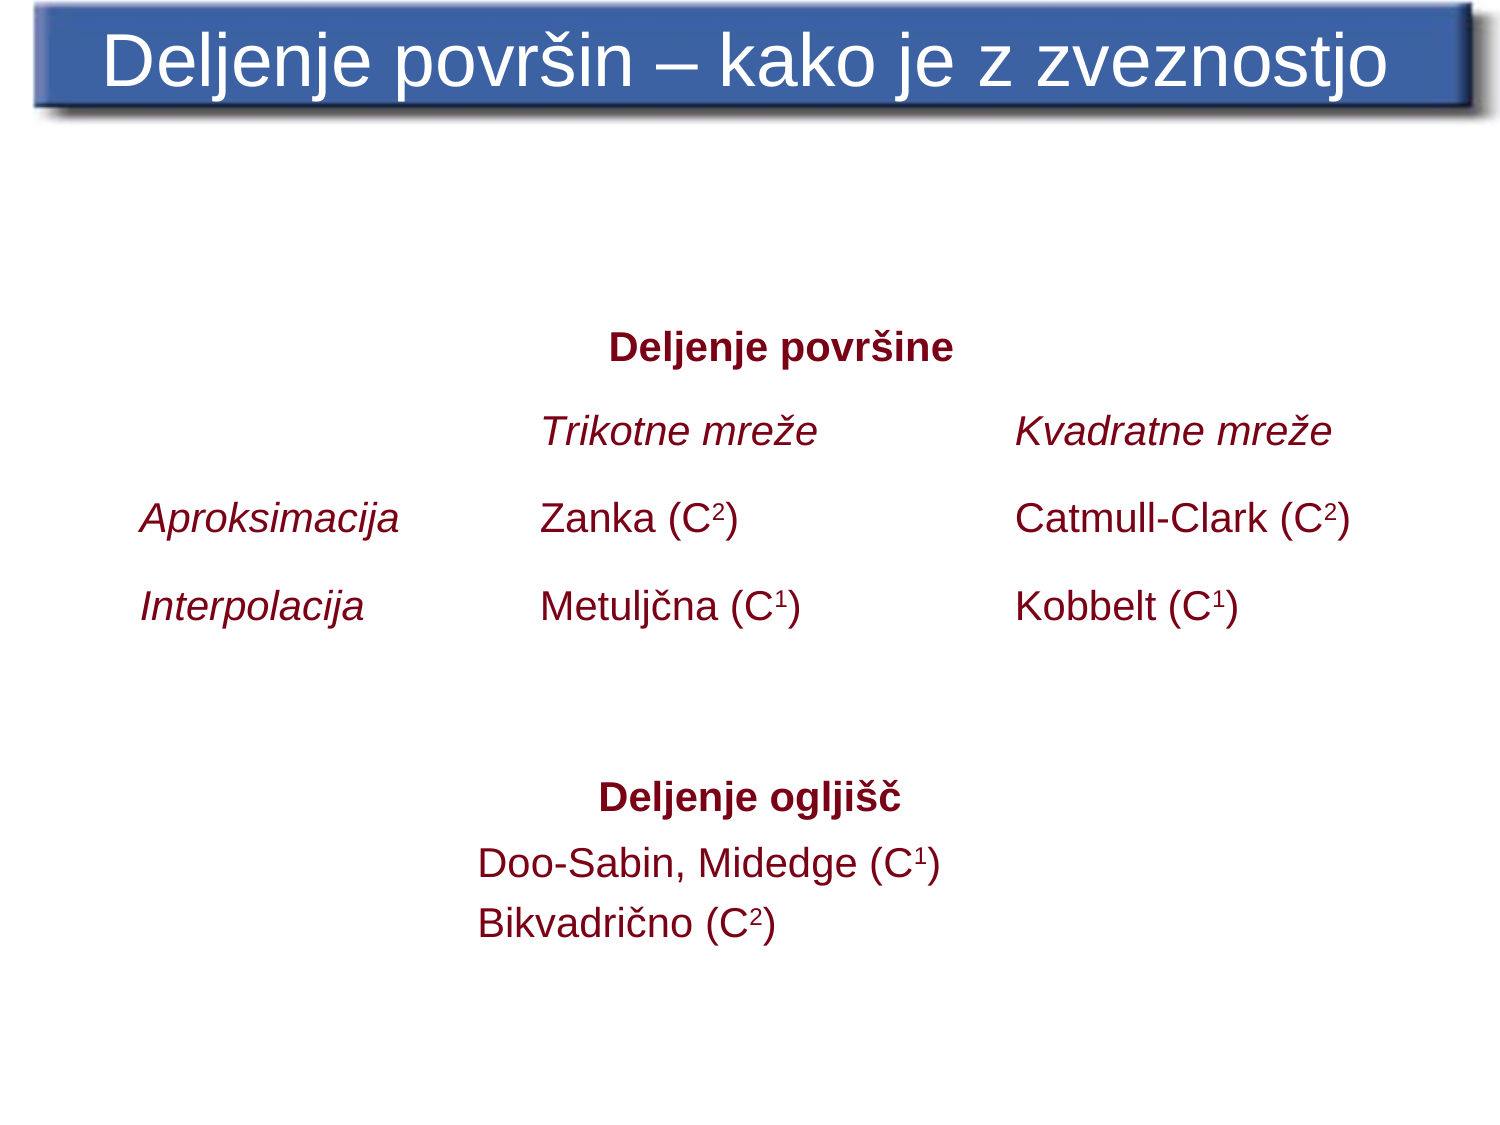

# Deljenje površin – kako je z zveznostjo
| Deljenje površine | | |
| --- | --- | --- |
| | Trikotne mreže | Kvadratne mreže |
| Aproksimacija | Zanka (C2) | Catmull-Clark (C2) |
| Interpolacija | Metuljčna (C1) | Kobbelt (C1) |
| Deljenje ogljišč |
| --- |
| Doo-Sabin, Midedge (C1) Bikvadrično (C2) |